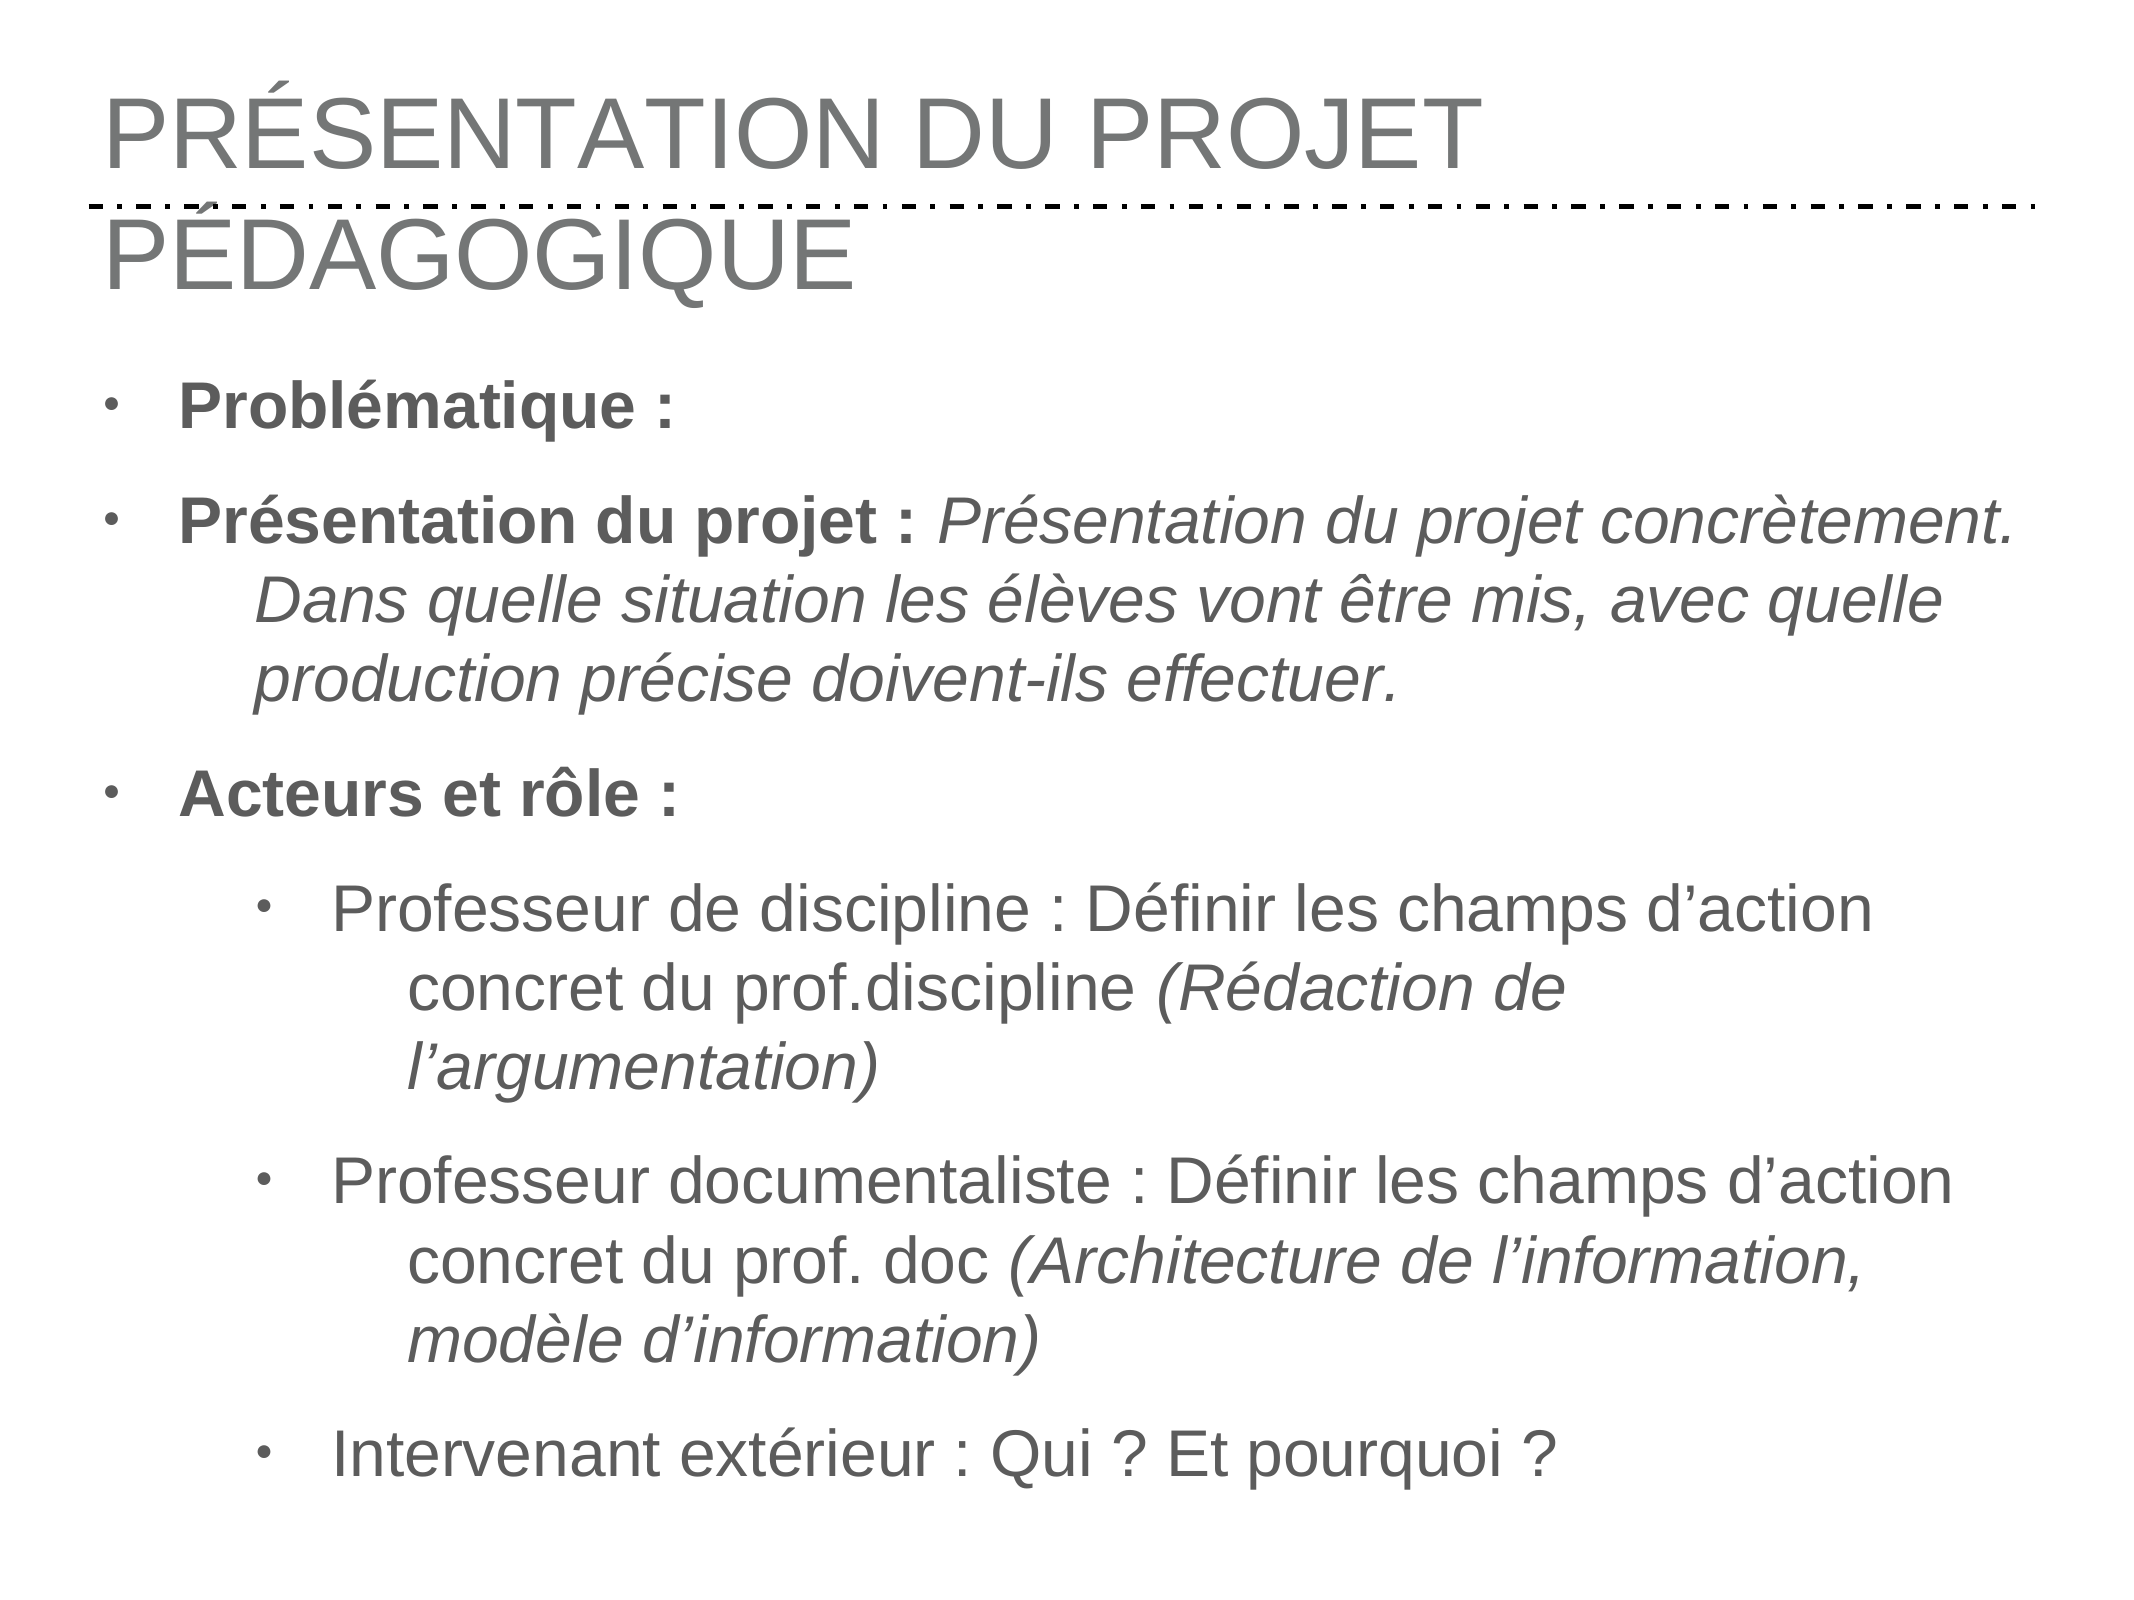

PRÉSENTATION DU PROJET PÉDAGOGIQUE
Problématique :
Présentation du projet : Présentation du projet concrètement. Dans quelle situation les élèves vont être mis, avec quelle production précise doivent-ils effectuer.
Acteurs et rôle :
Professeur de discipline : Définir les champs d’action concret du prof.discipline (Rédaction de l’argumentation)
Professeur documentaliste : Définir les champs d’action concret du prof. doc (Architecture de l’information, modèle d’information)
Intervenant extérieur : Qui ? Et pourquoi ?